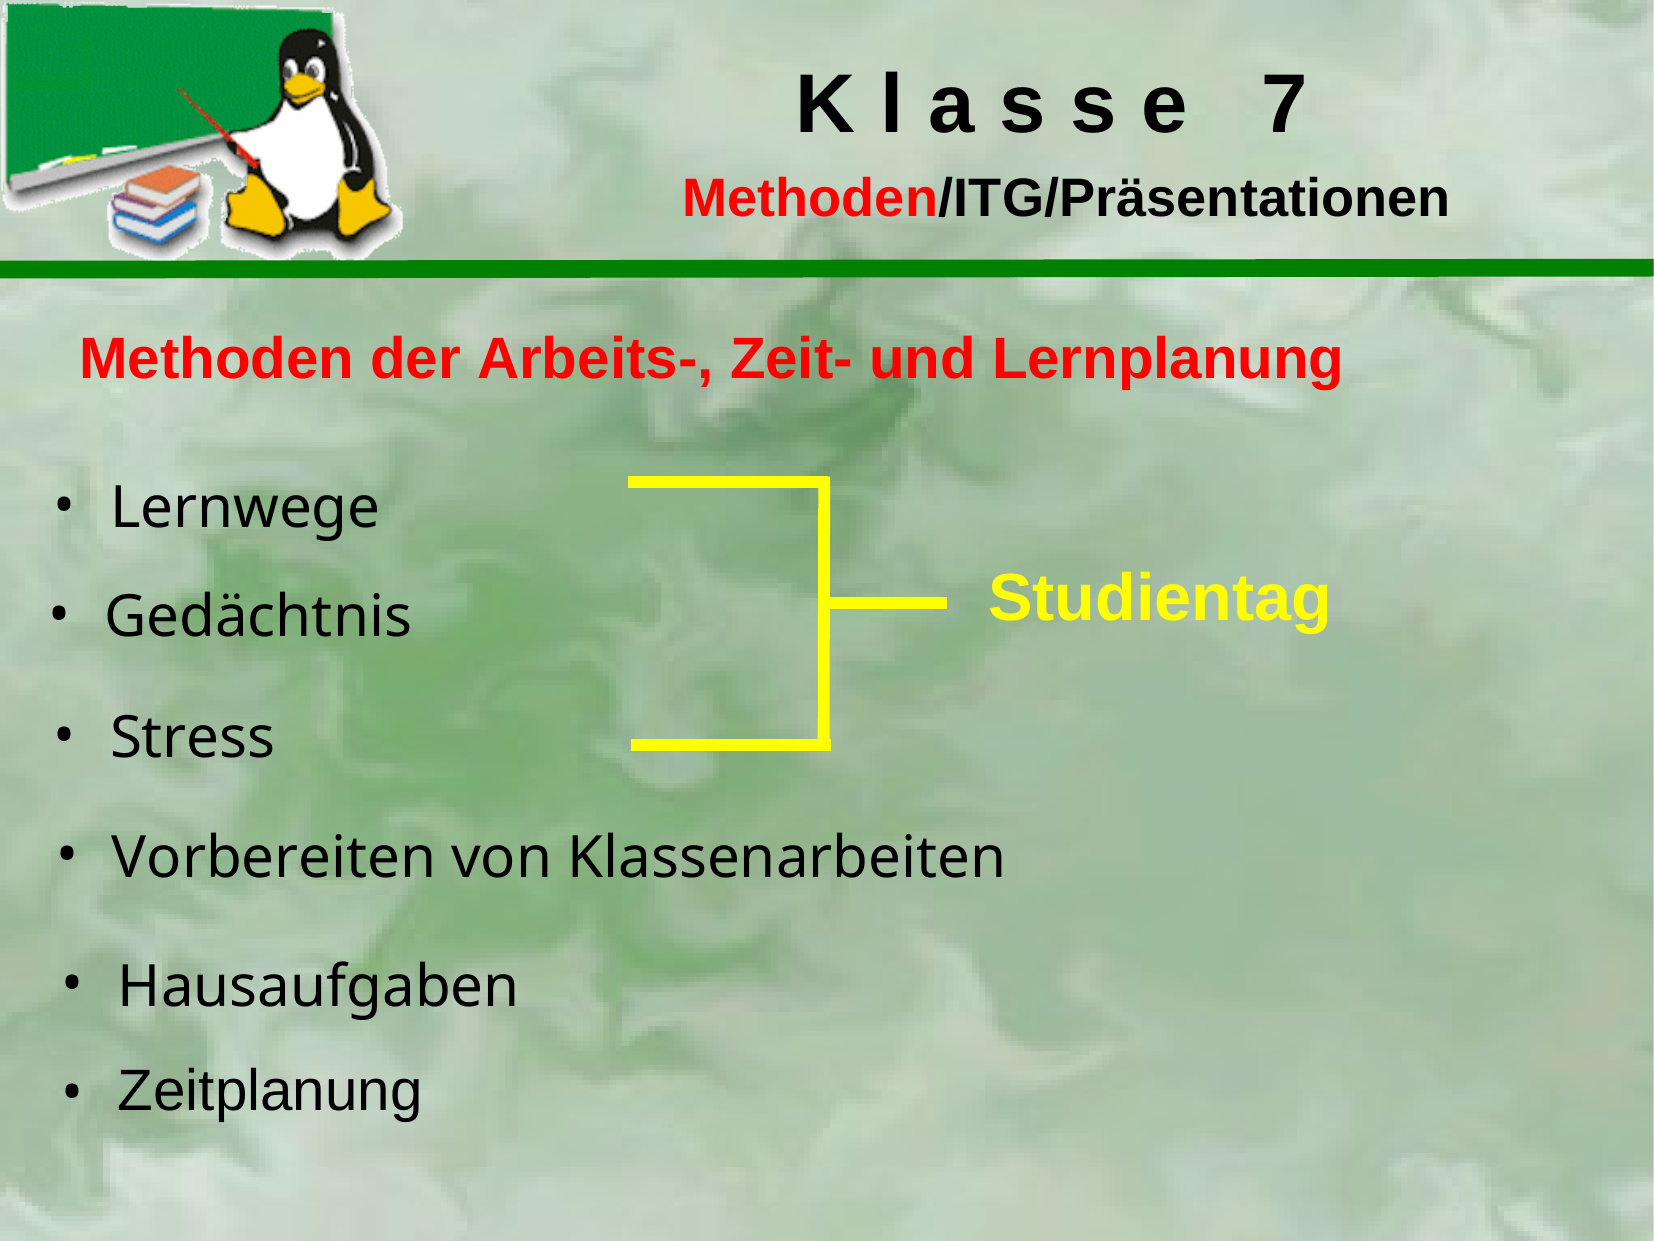

# Klasse 7
Methoden/ITG/Präsentationen
Methoden der Arbeits-, Zeit- und Lernplanung
Lernwege
Studientag
Gedächtnis
Stress
Vorbereiten von Klassenarbeiten
Hausaufgaben
Zeitplanung